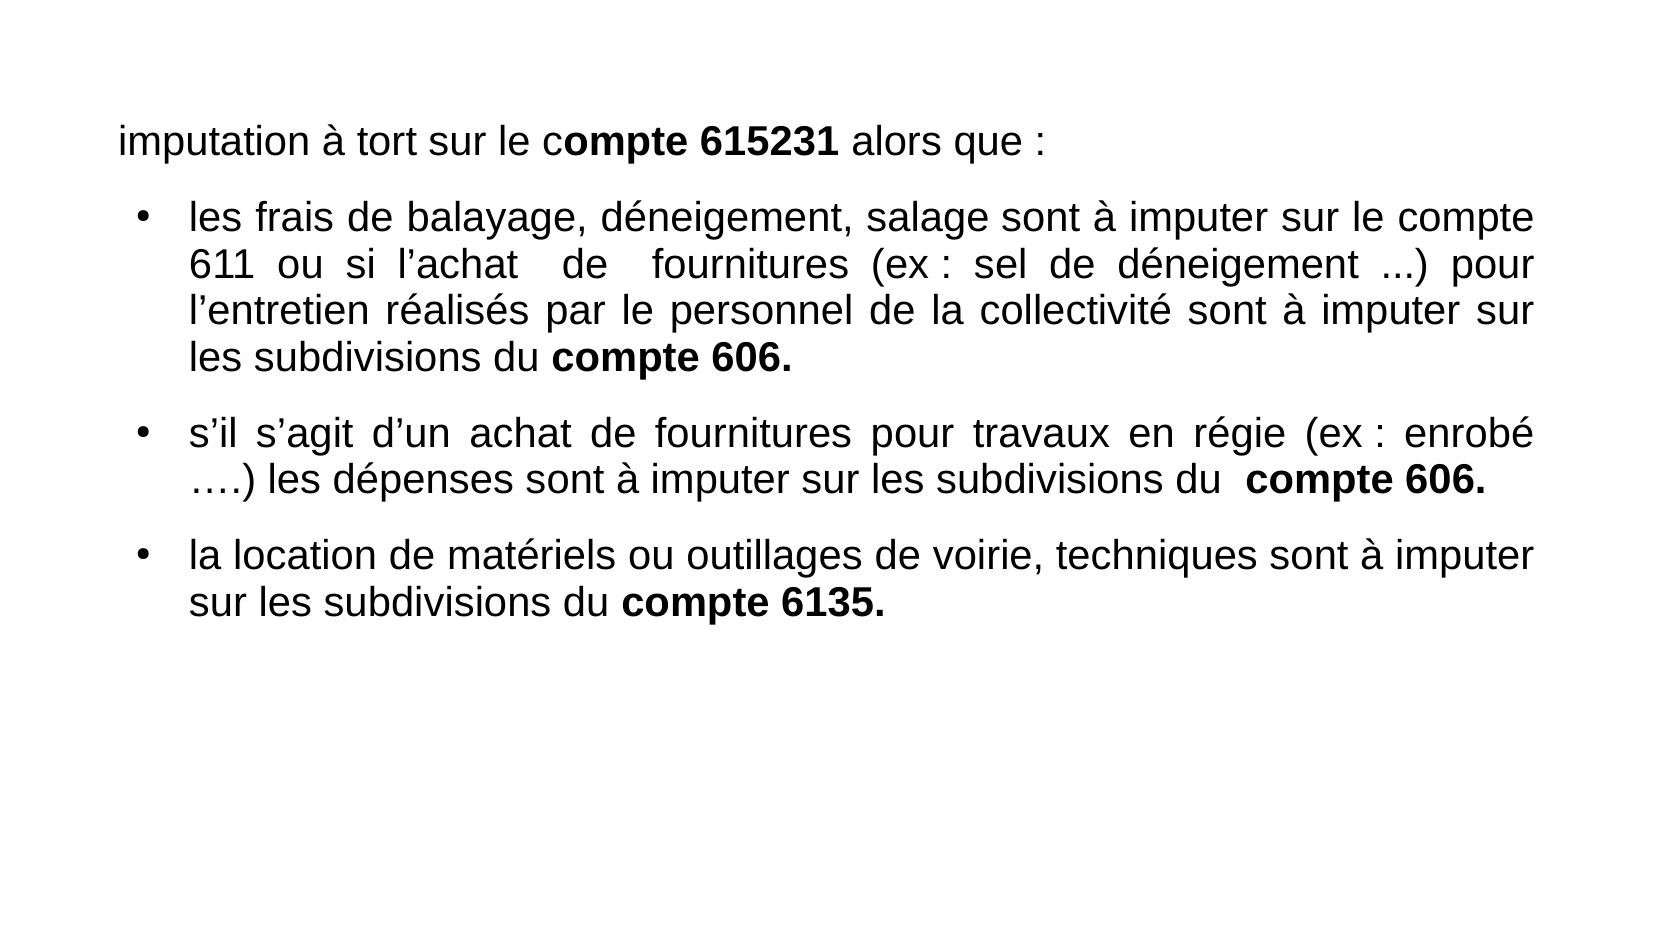

# imputation à tort sur le compte 615231 alors que :
les frais de balayage, déneigement, salage sont à imputer sur le compte 611 ou si l’achat de fournitures (ex : sel de déneigement ...) pour l’entretien réalisés par le personnel de la collectivité sont à imputer sur les subdivisions du compte 606.
s’il s’agit d’un achat de fournitures pour travaux en régie (ex : enrobé ….) les dépenses sont à imputer sur les subdivisions du compte 606.
la location de matériels ou outillages de voirie, techniques sont à imputer sur les subdivisions du compte 6135.